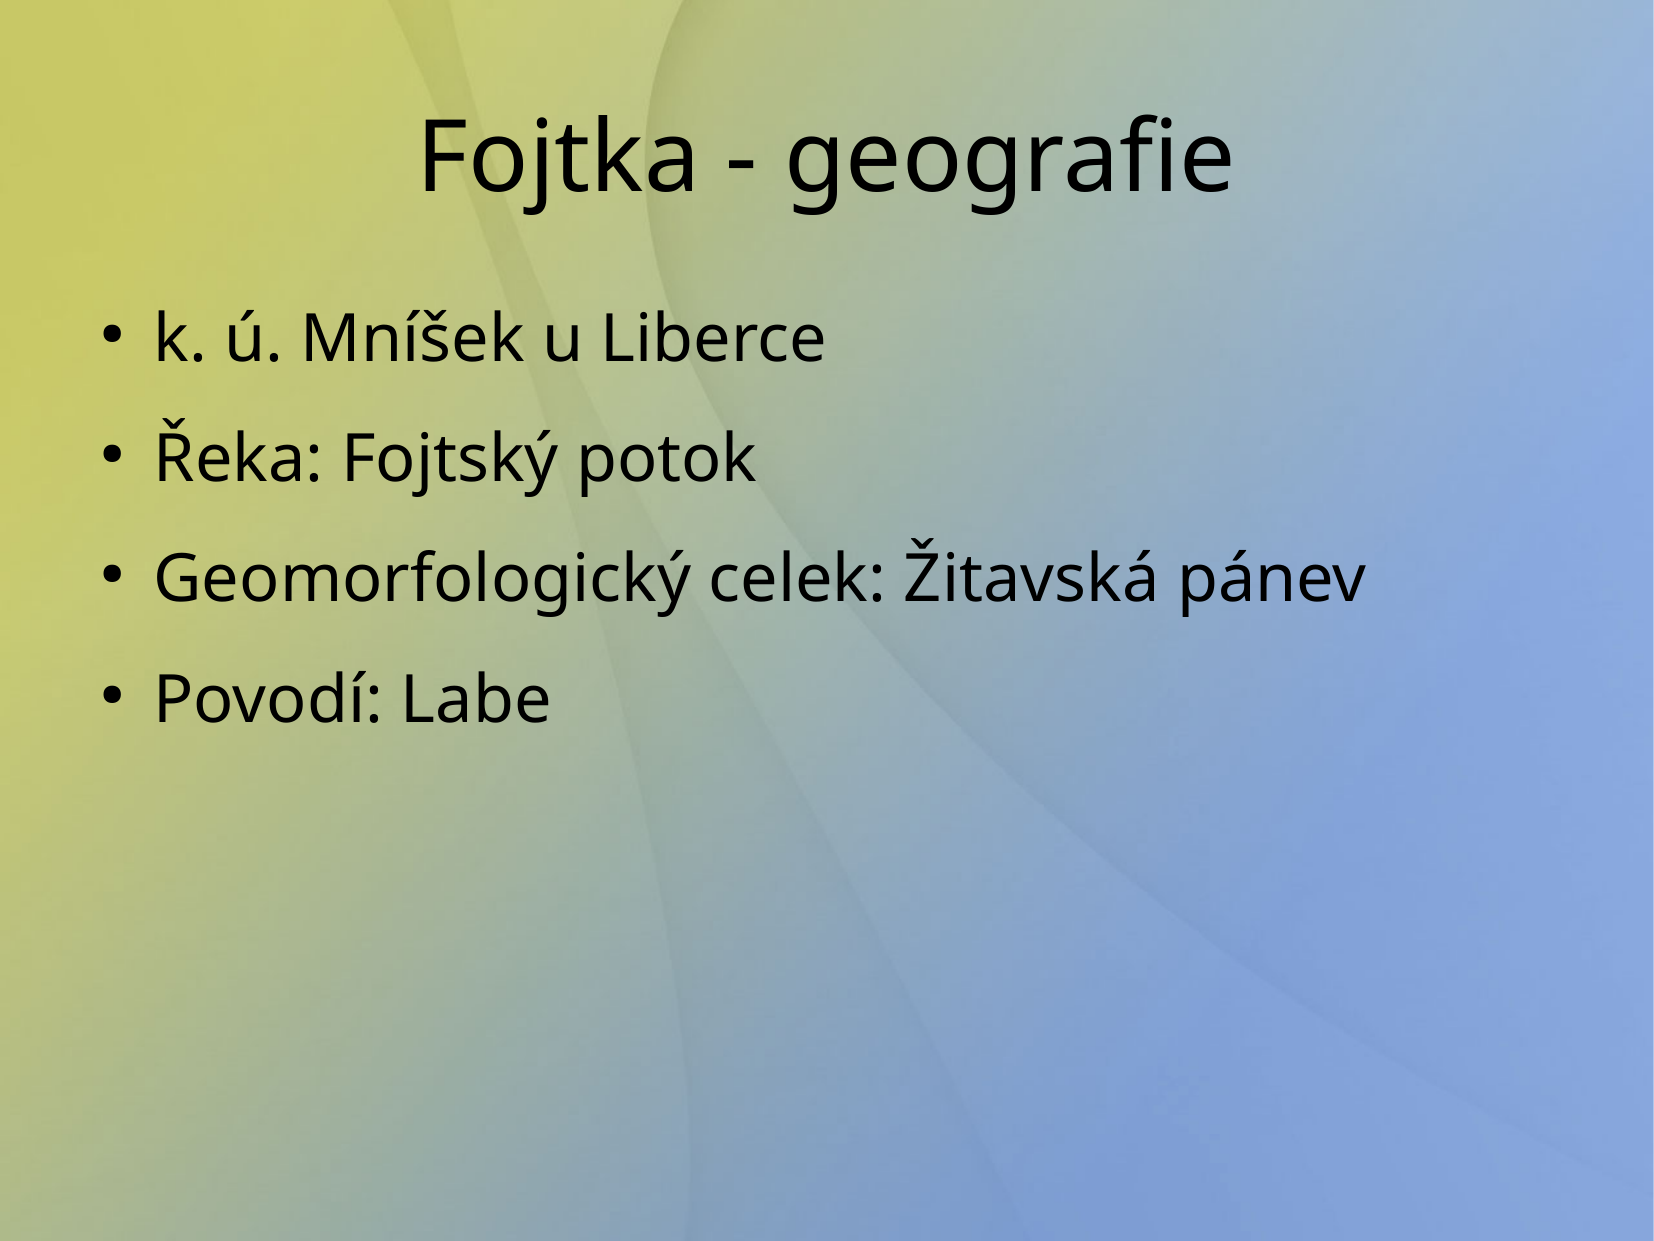

# Fojtka - geografie
k. ú. Mníšek u Liberce
Řeka: Fojtský potok
Geomorfologický celek: Žitavská pánev
Povodí: Labe